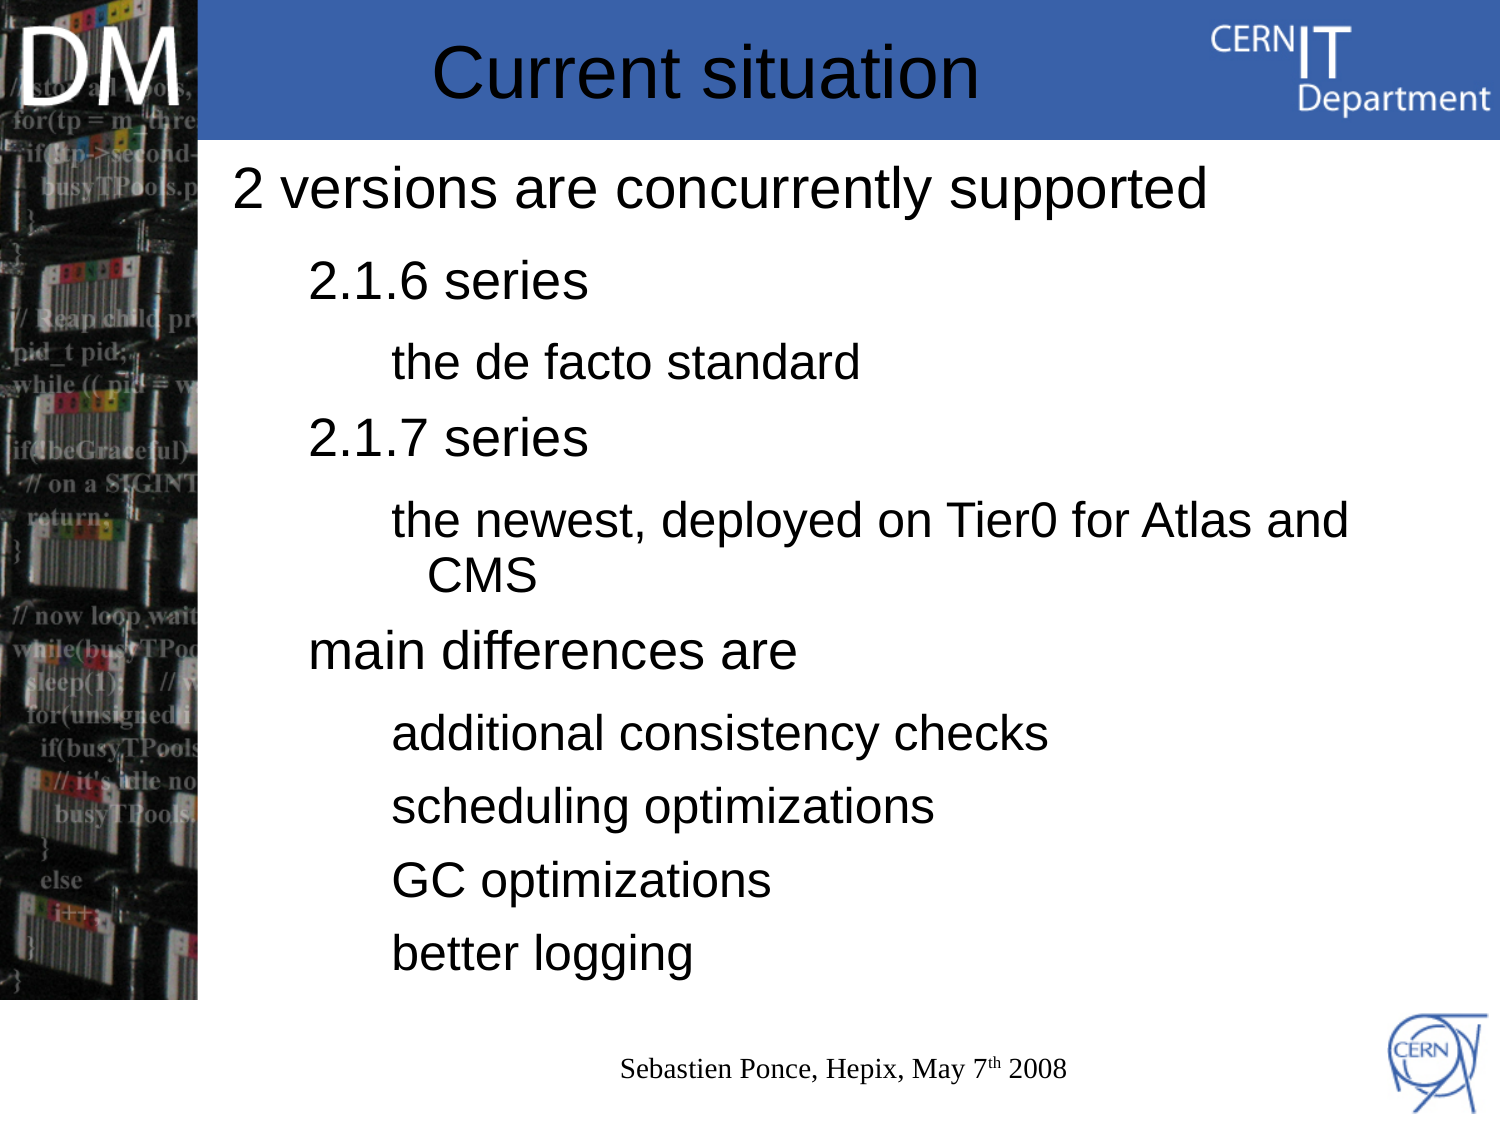

# Current situation
2 versions are concurrently supported
2.1.6 series
the de facto standard
2.1.7 series
the newest, deployed on Tier0 for Atlas and CMS
main differences are
additional consistency checks
scheduling optimizations
GC optimizations
better logging